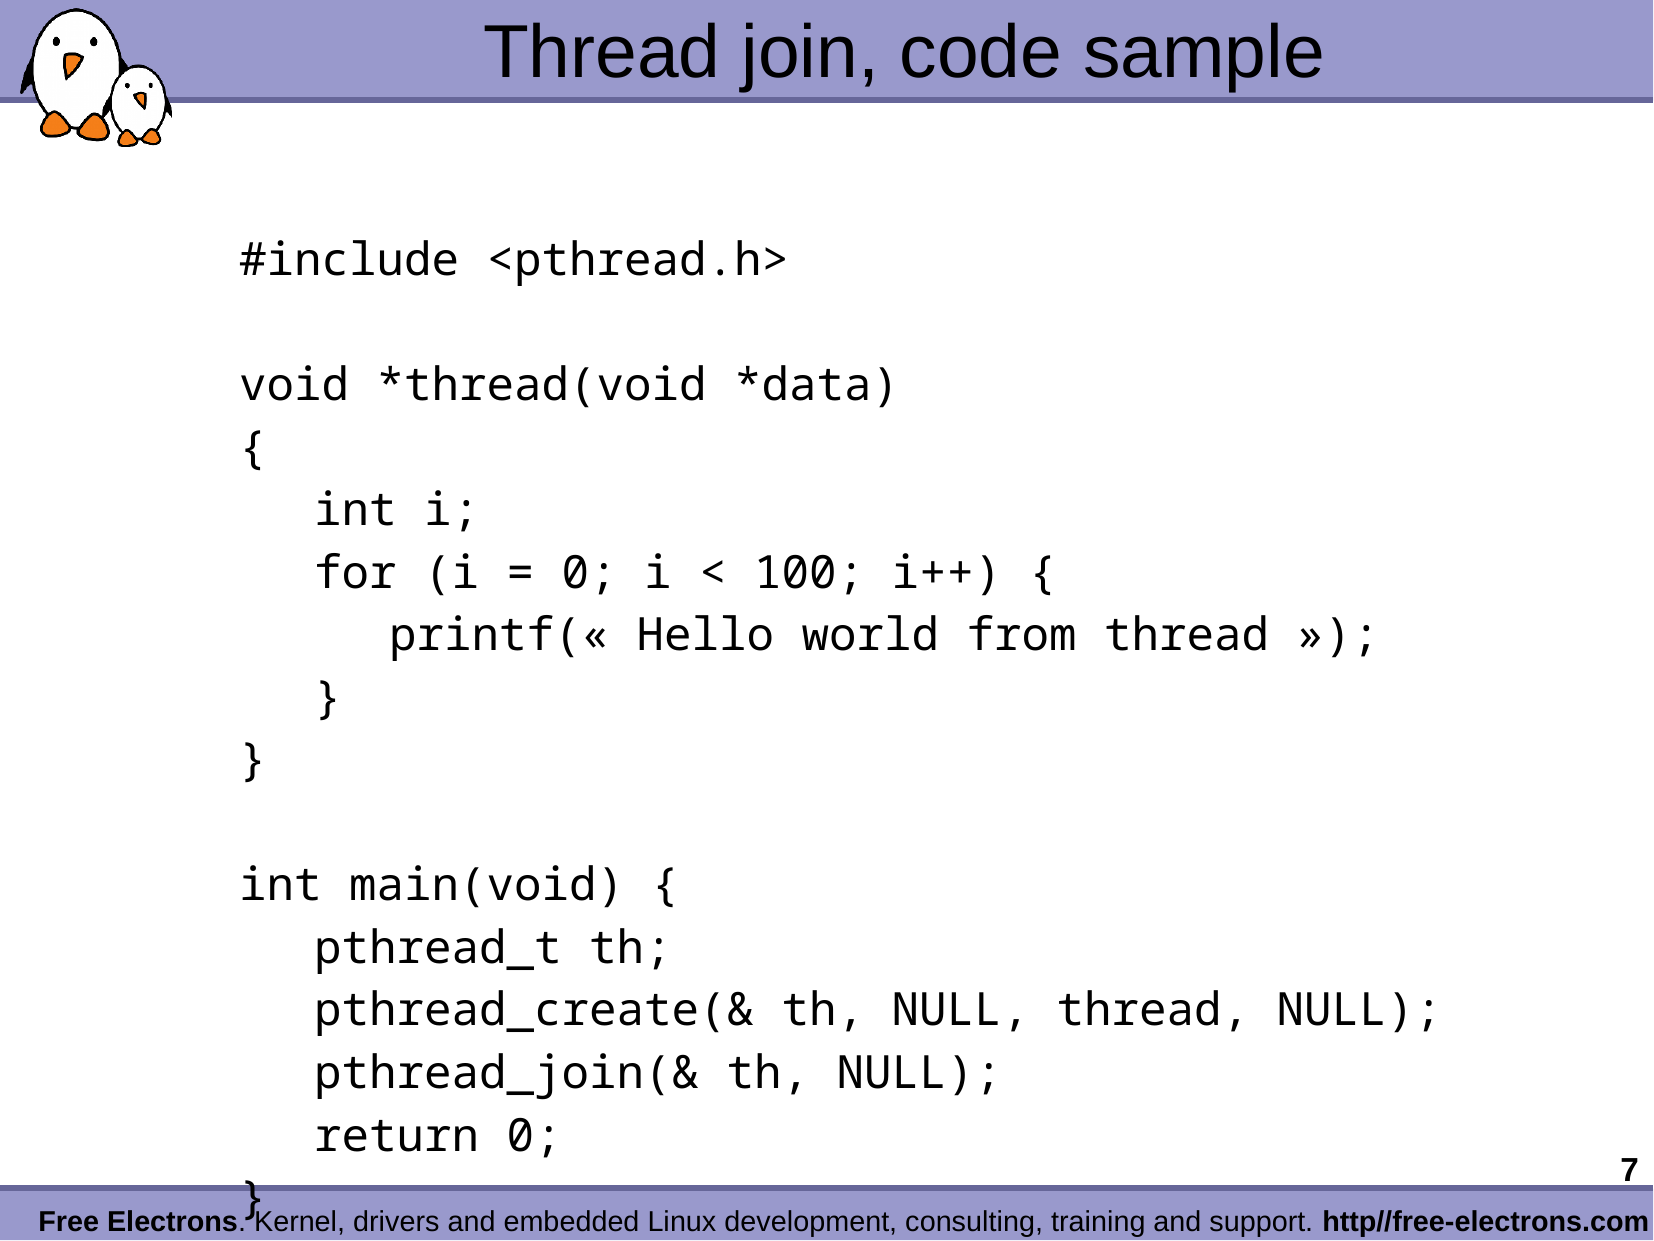

# Thread join, code sample
#include <pthread.h>
void *thread(void *data)
{
	int i;
	for (i = 0; i < 100; i++) {
		printf(« Hello world from thread »);
	}
}
int main(void) {
	pthread_t th;
	pthread_create(& th, NULL, thread, NULL);
	pthread_join(& th, NULL);
	return 0;
}